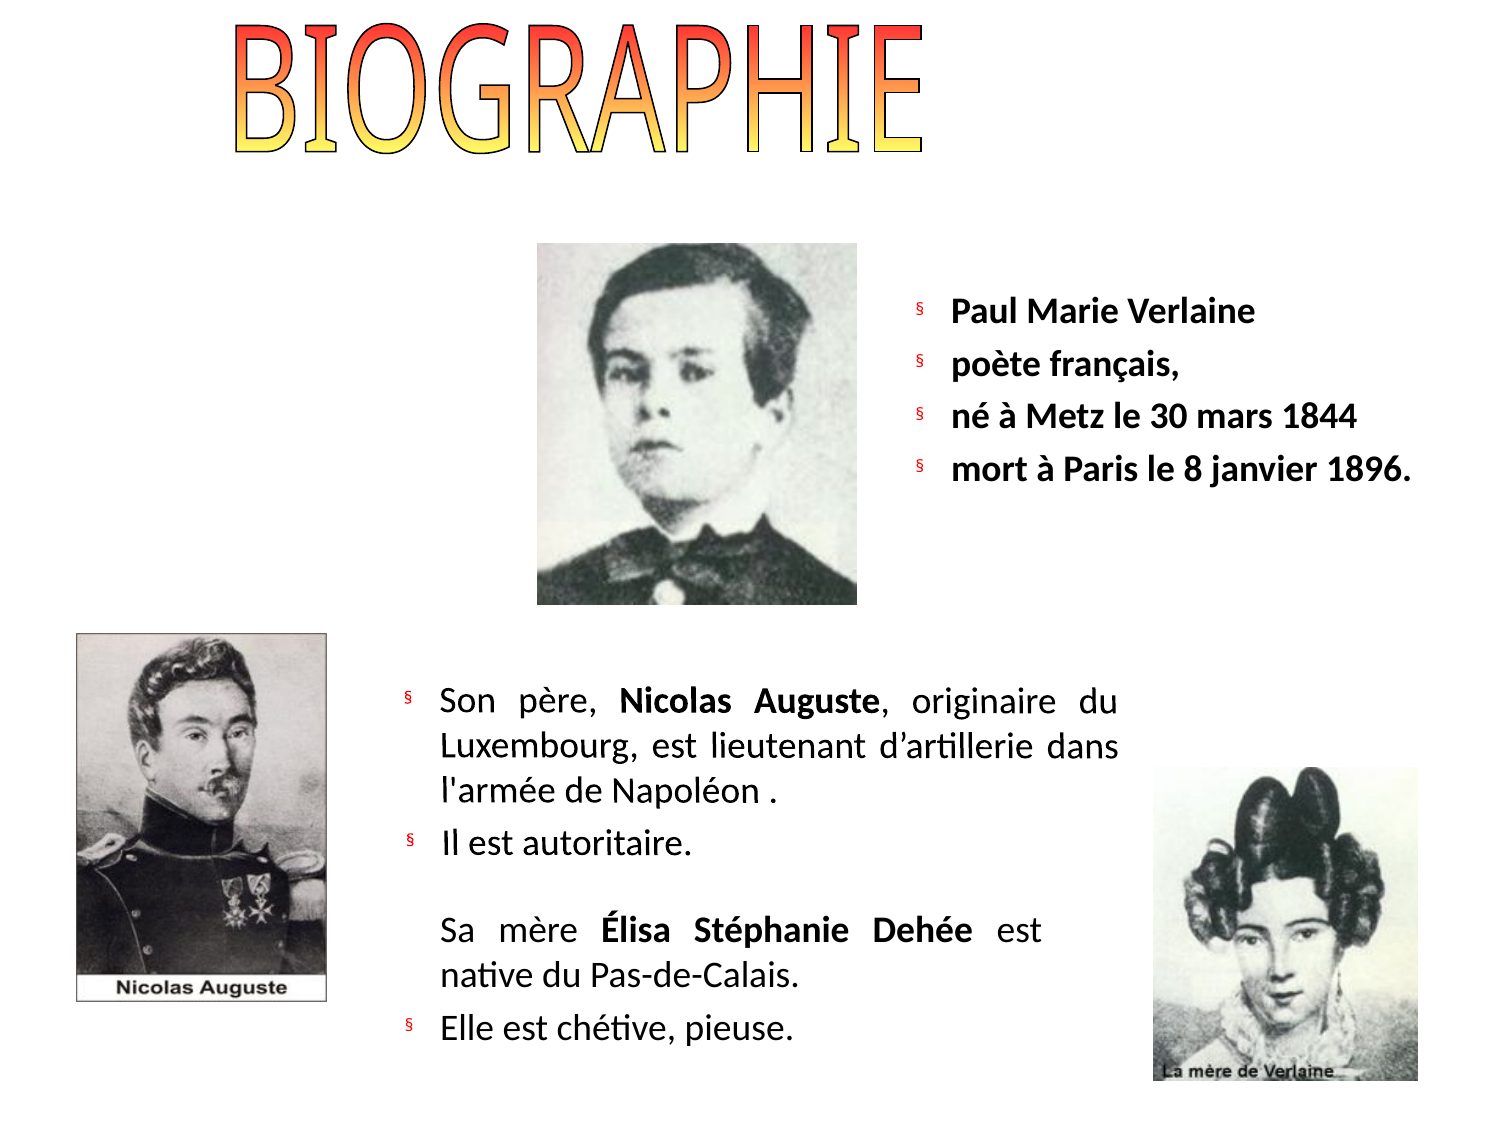

BIOGRAPHIE
Paul Marie Verlaine
poète français,
né à Metz le 30 mars 1844
mort à Paris le 8 janvier 1896.
Son père, Nicolas Auguste, originaire du Luxembourg, est lieutenant d’artillerie dans l'armée de Napoléon .
Il est autoritaire.
Sa mère Élisa Stéphanie Dehée est native du Pas-de-Calais.
Elle est chétive, pieuse.